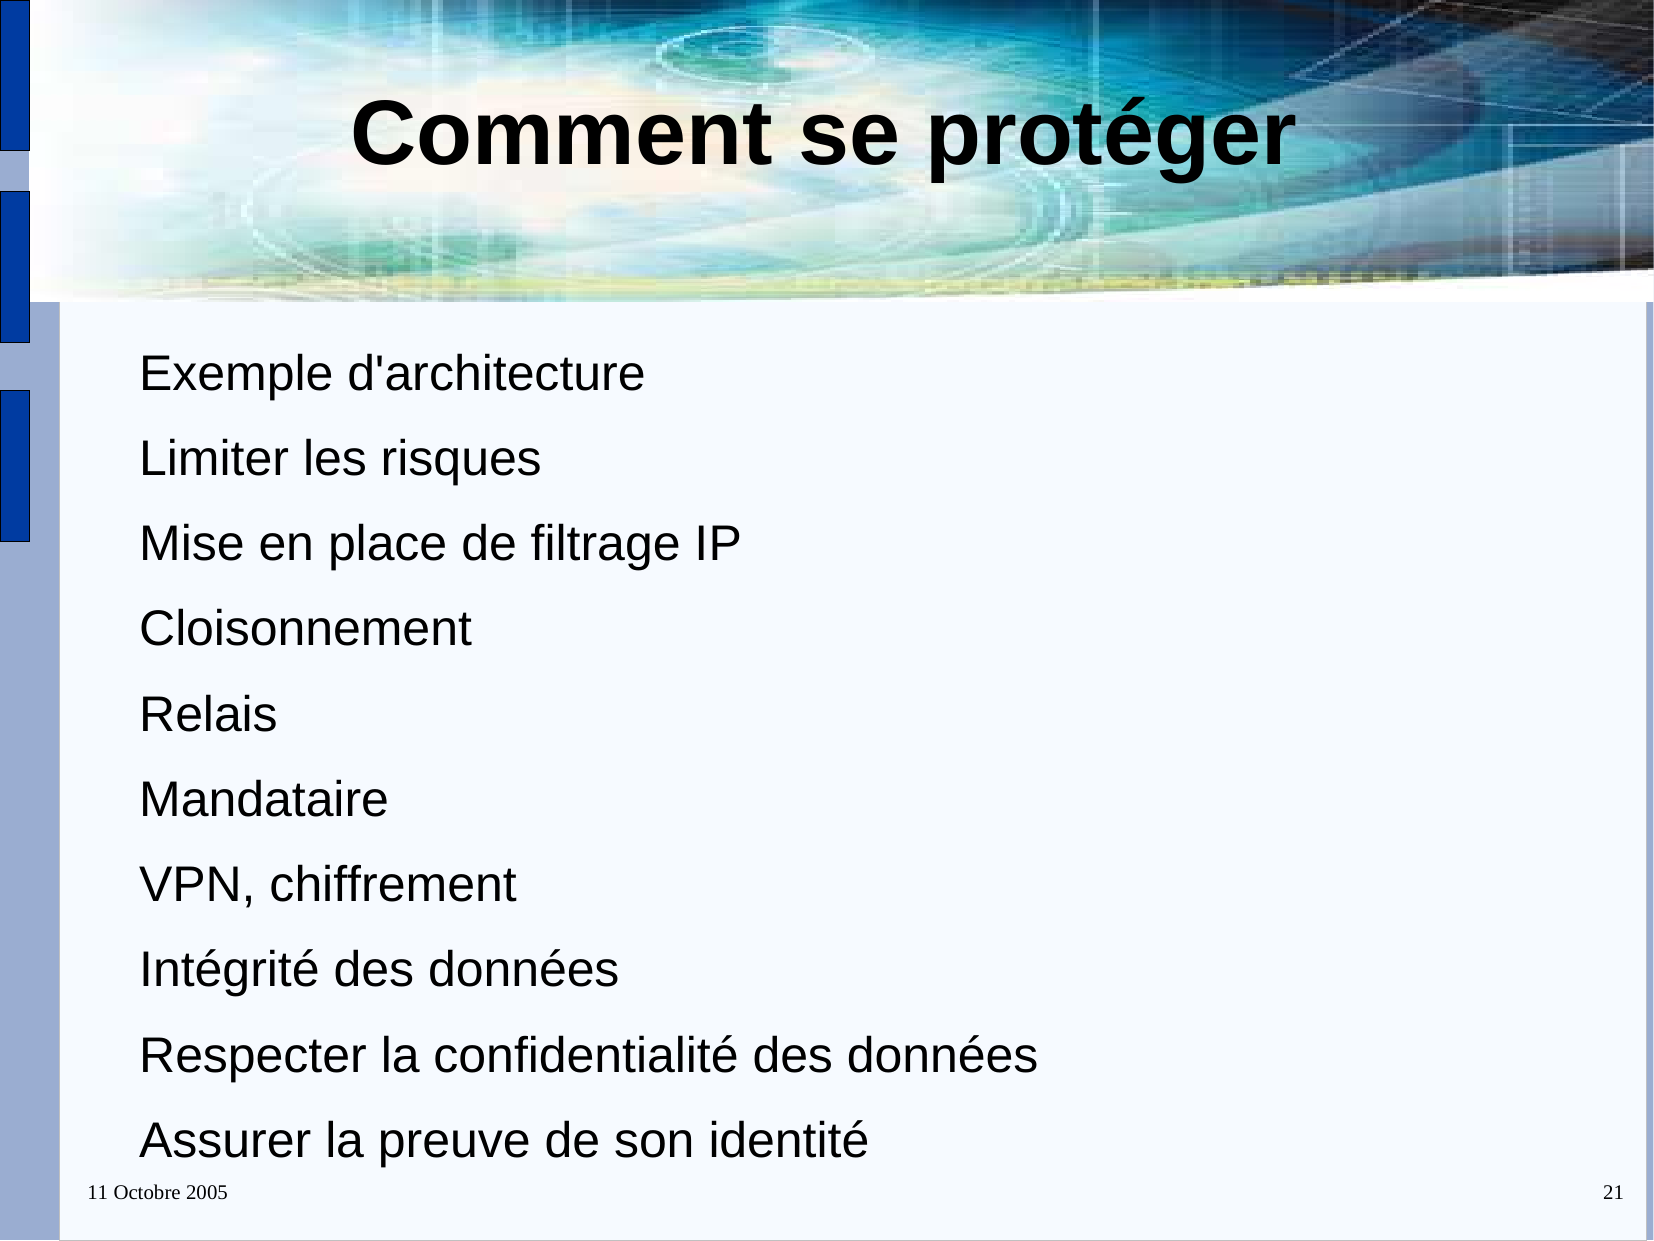

# Comment se protéger
Exemple d'architecture
Limiter les risques
Mise en place de filtrage IP
Cloisonnement
Relais
Mandataire
VPN, chiffrement
Intégrité des données
Respecter la confidentialité des données
Assurer la preuve de son identité